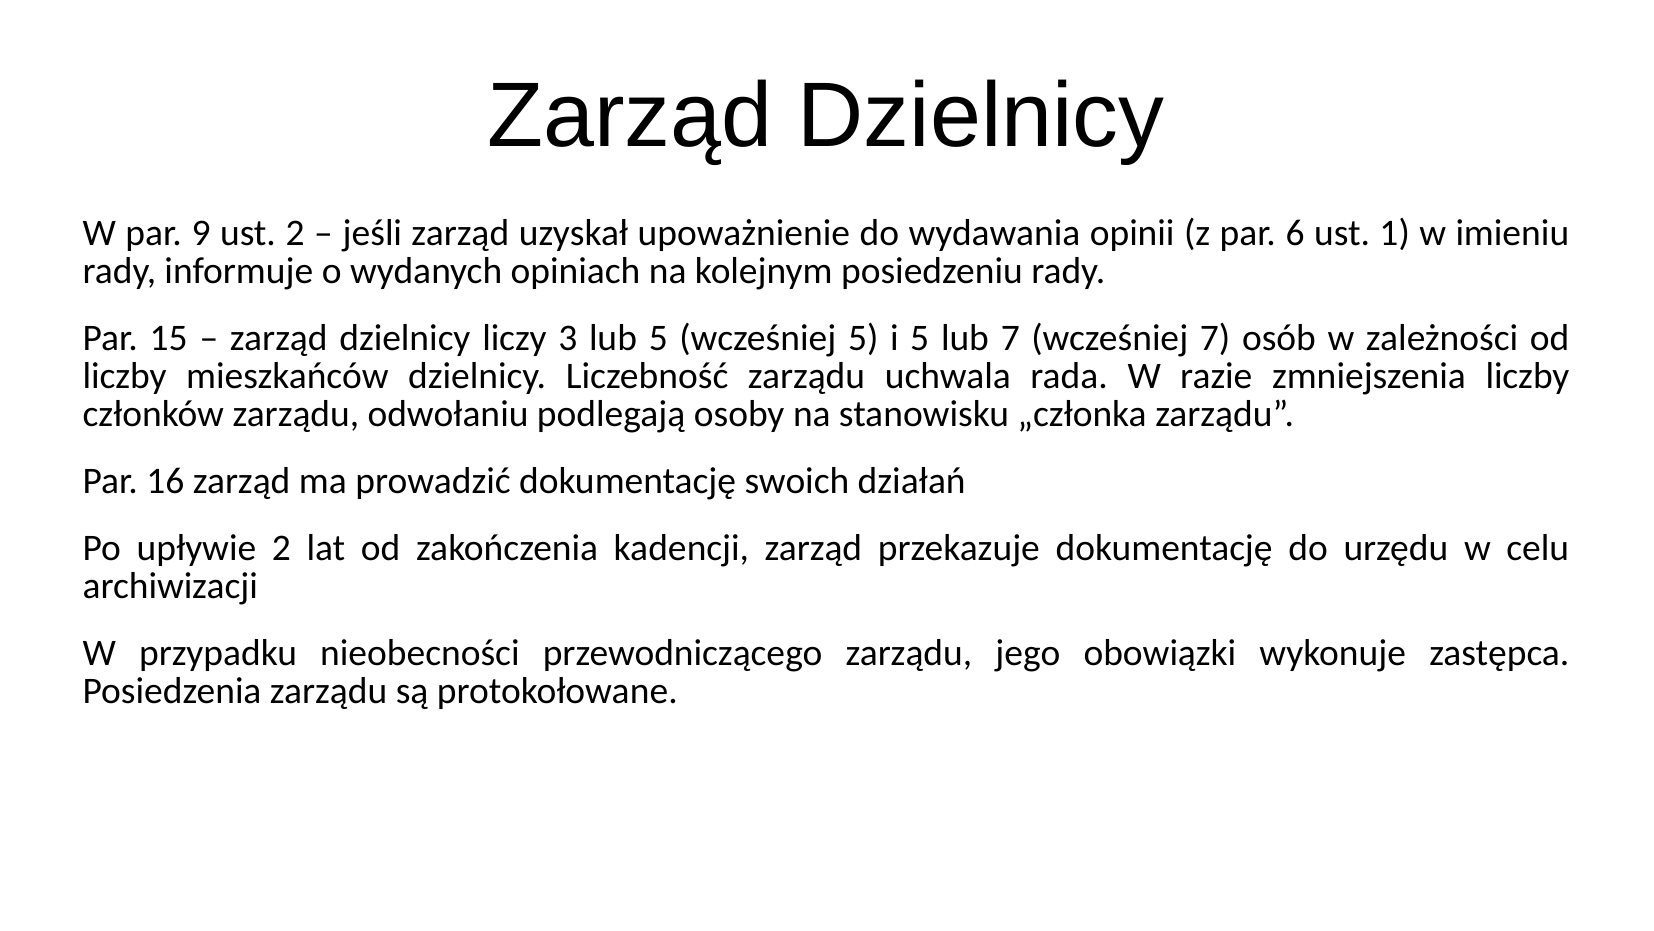

# Zarząd Dzielnicy
W par. 9 ust. 2 – jeśli zarząd uzyskał upoważnienie do wydawania opinii (z par. 6 ust. 1) w imieniu rady, informuje o wydanych opiniach na kolejnym posiedzeniu rady.
Par. 15 – zarząd dzielnicy liczy 3 lub 5 (wcześniej 5) i 5 lub 7 (wcześniej 7) osób w zależności od liczby mieszkańców dzielnicy. Liczebność zarządu uchwala rada. W razie zmniejszenia liczby członków zarządu, odwołaniu podlegają osoby na stanowisku „członka zarządu”.
Par. 16 zarząd ma prowadzić dokumentację swoich działań
Po upływie 2 lat od zakończenia kadencji, zarząd przekazuje dokumentację do urzędu w celu archiwizacji
W przypadku nieobecności przewodniczącego zarządu, jego obowiązki wykonuje zastępca. Posiedzenia zarządu są protokołowane.